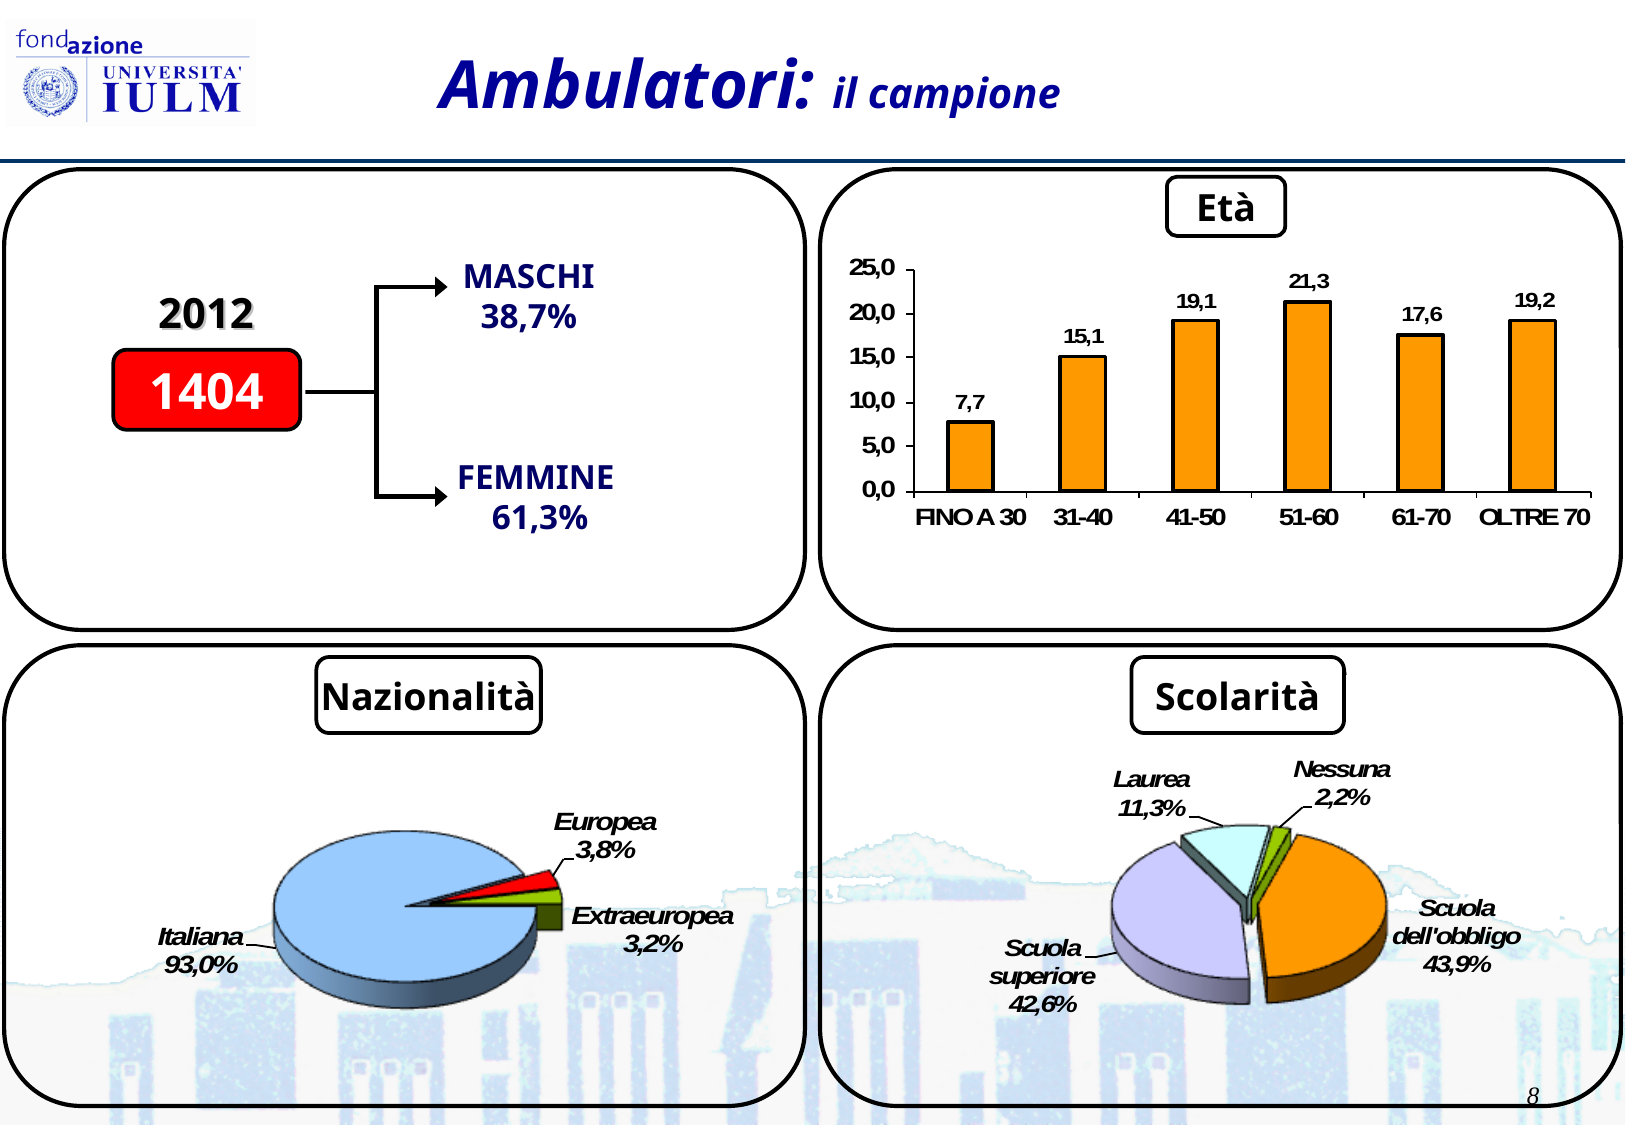

Ambulatori: il campione
Età
MASCHI
38,7%
2012
1404
FEMMINE
61,3%
Nazionalità
Scolarità